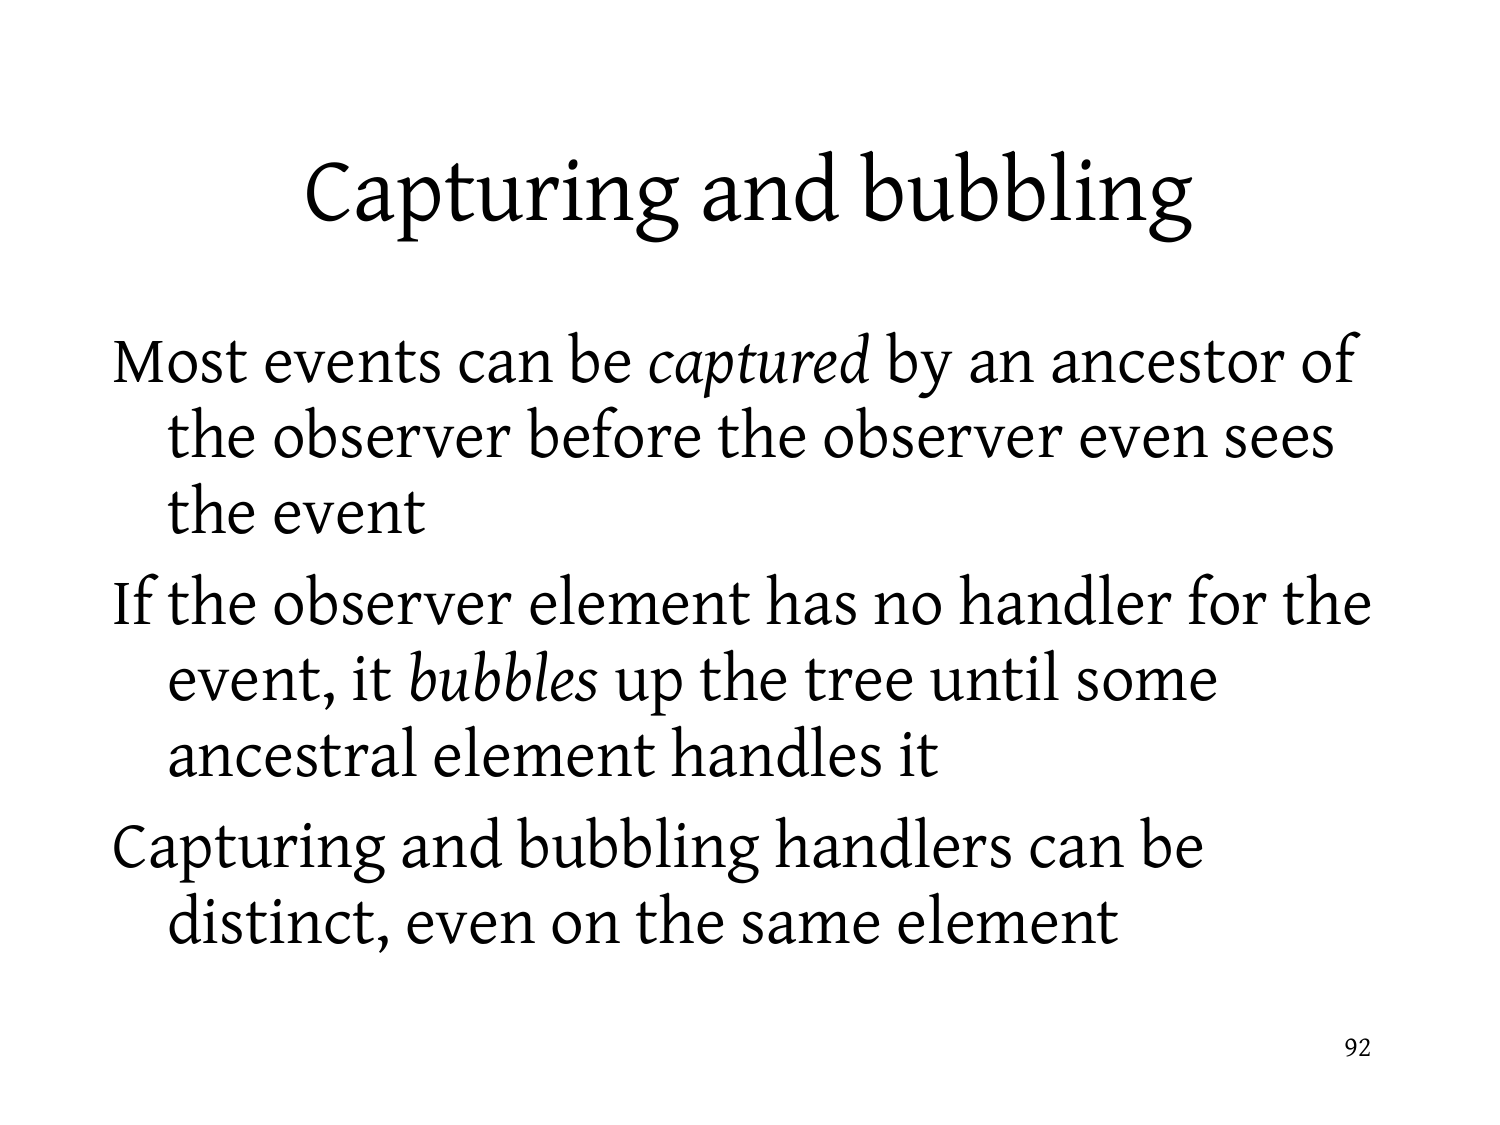

# Capturing and bubbling
Most events can be captured by an ancestor of the observer before the observer even sees the event
If the observer element has no handler for the event, it bubbles up the tree until some ancestral element handles it
Capturing and bubbling handlers can be distinct, even on the same element